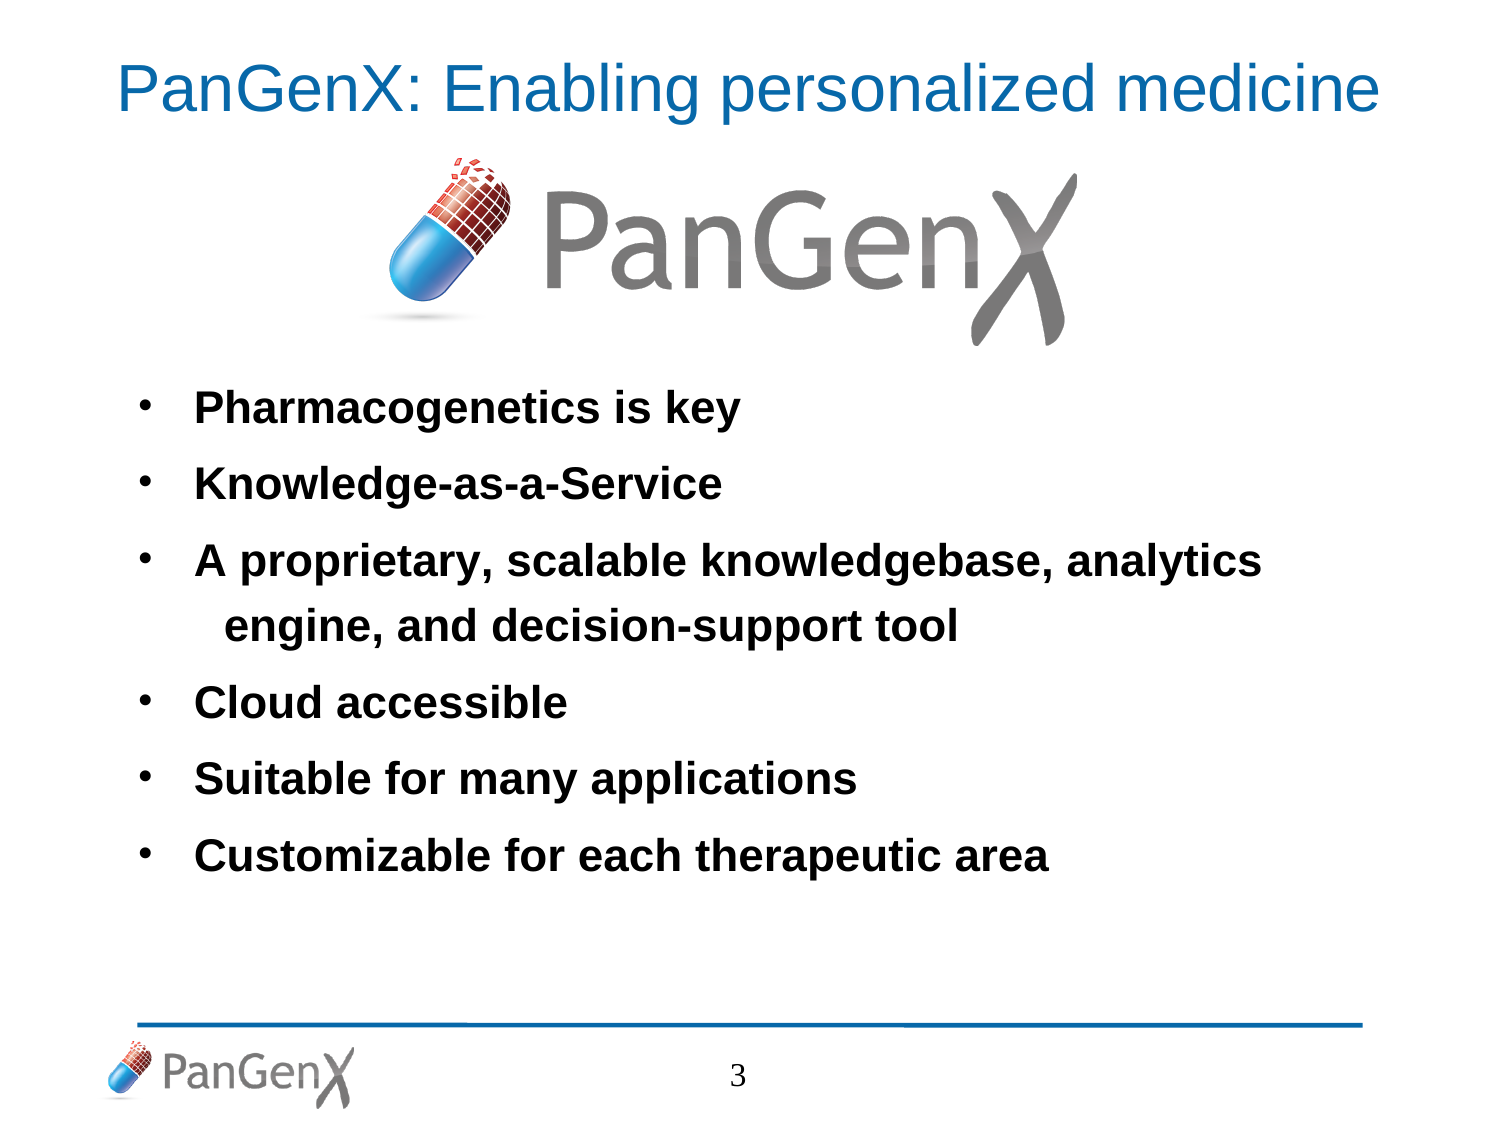

# PanGenX: Enabling personalized medicine
Pharmacogenetics is key
Knowledge-as-a-Service
A proprietary, scalable knowledgebase, analytics engine, and decision-support tool
Cloud accessible
Suitable for many applications
Customizable for each therapeutic area
3